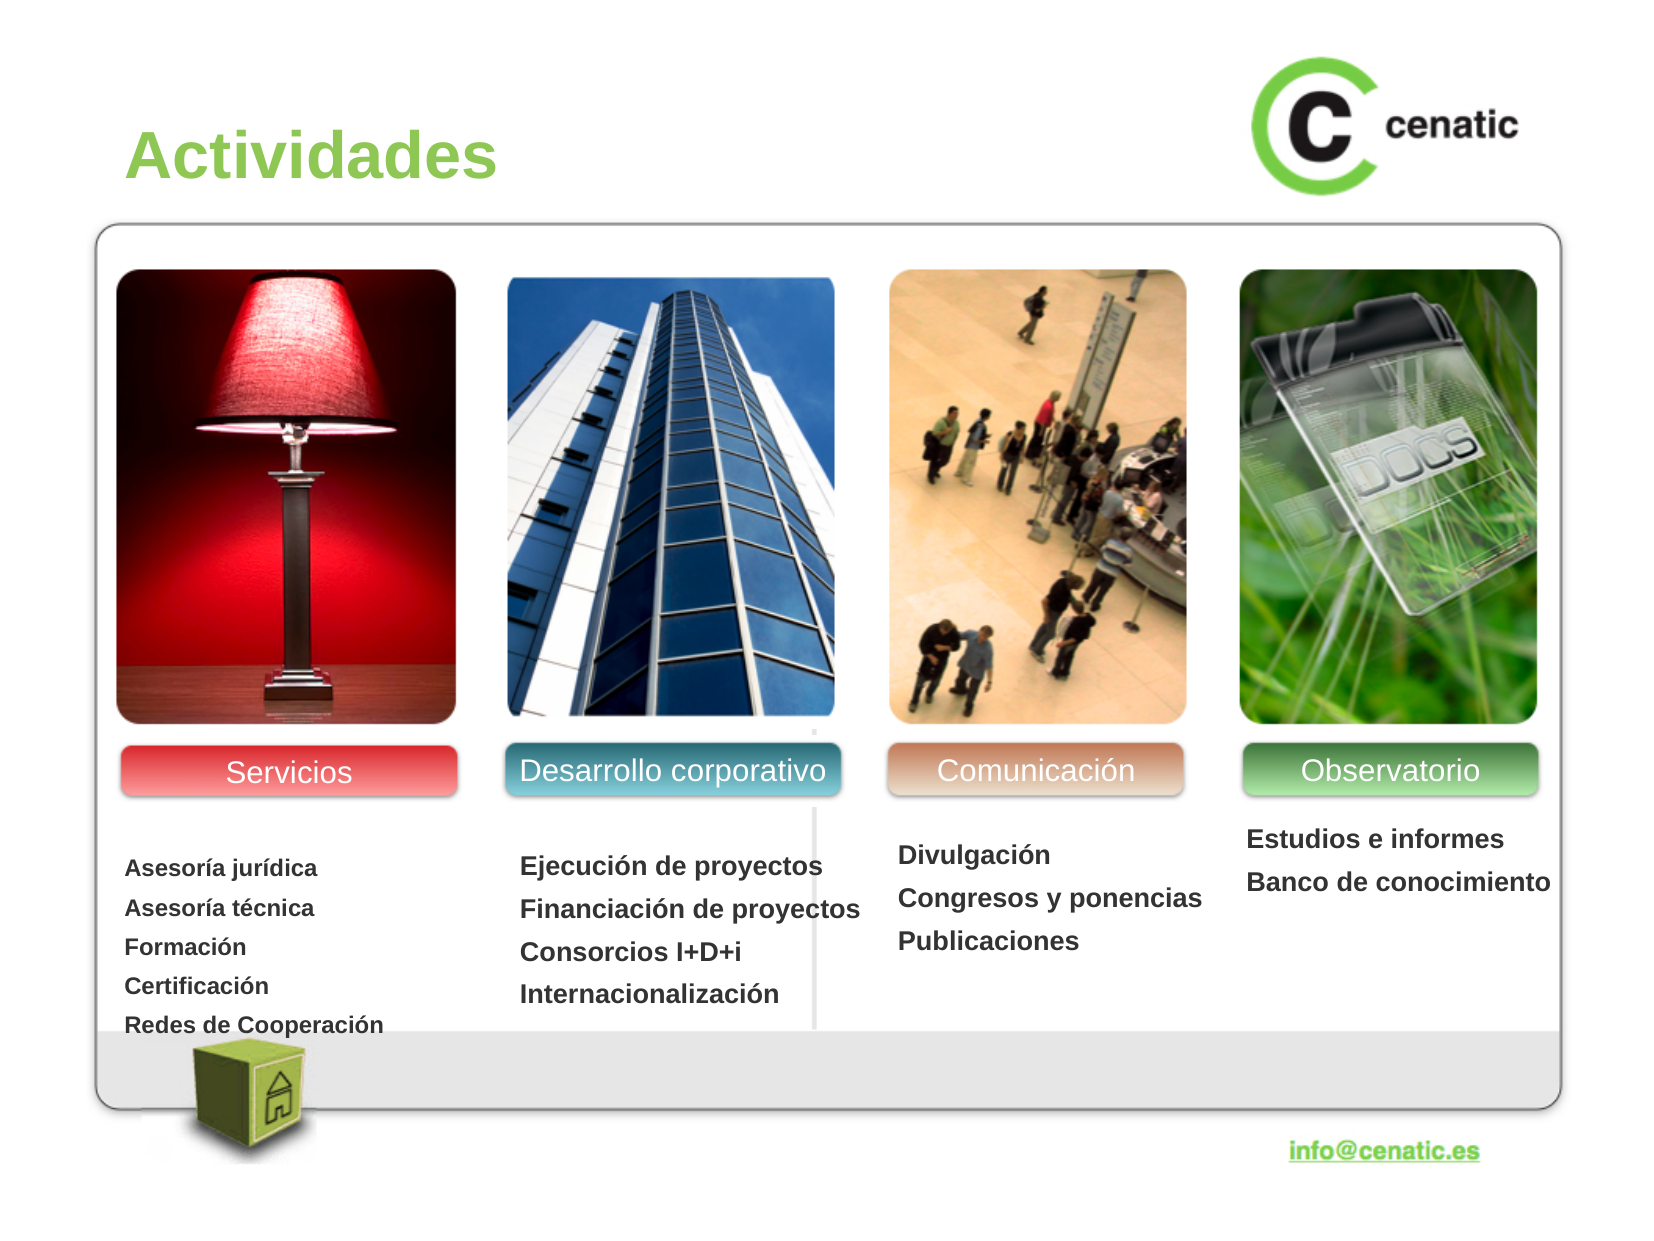

Actividades
Desarrollo corporativo
Comunicación
Observatorio
Servicios
Divulgación
Congresos y ponencias
Publicaciones
Estudios e informes
Banco de conocimiento
Ejecución de proyectos
Financiación de proyectos
Consorcios I+D+i
Internacionalización
Asesoría jurídica
Asesoría técnica
Formación
Certificación
Redes de Cooperación